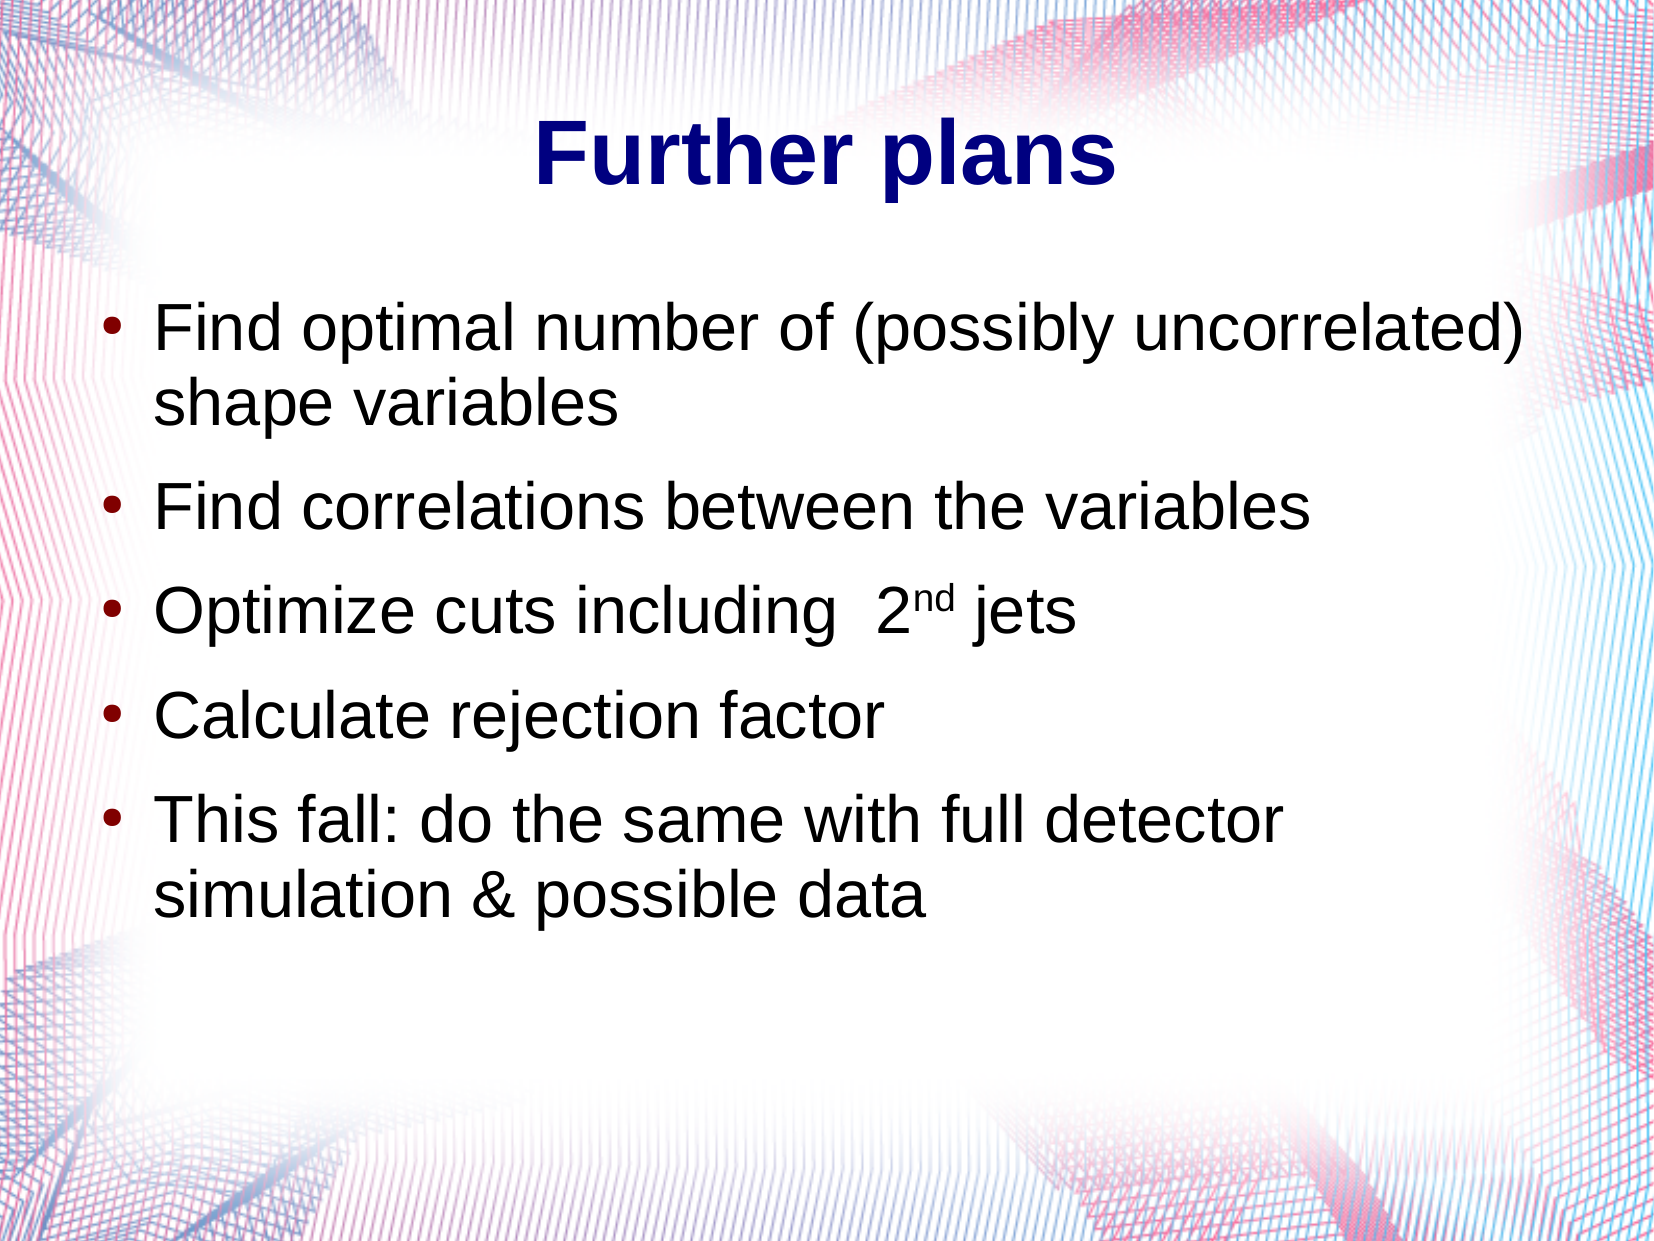

# Further plans
Find optimal number of (possibly uncorrelated) shape variables
Find correlations between the variables
Optimize cuts including 2nd jets
Calculate rejection factor
This fall: do the same with full detector simulation & possible data